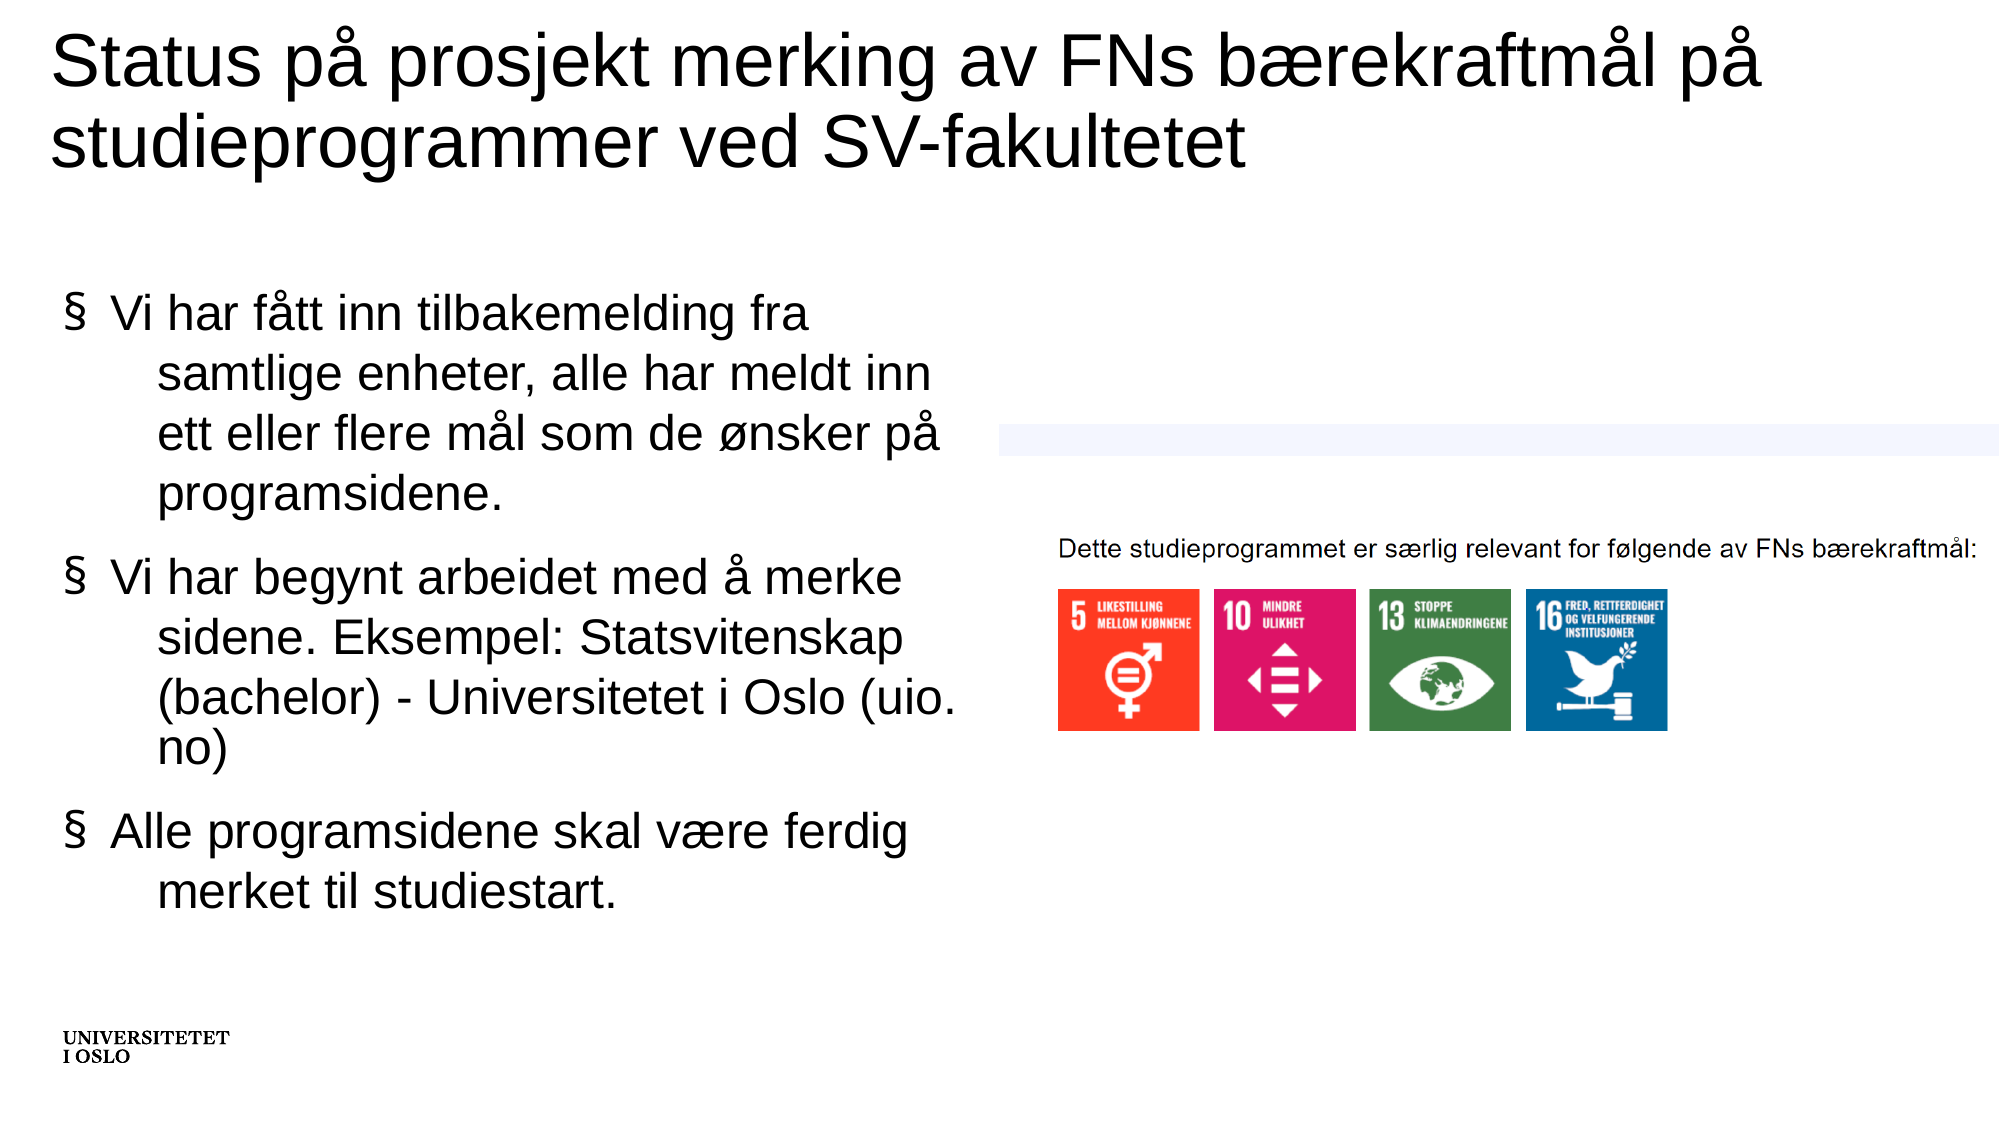

# Status på prosjekt merking av FNs bærekraftmål på studieprogrammer ved SV-fakultetet
Vi har fått inn tilbakemelding fra samtlige enheter, alle har meldt inn ett eller flere mål som de ønsker på programsidene.
Vi har begynt arbeidet med å merke sidene. Eksempel: Statsvitenskap(bachelor) - Universitetet i Oslo (uio.no)
Alle programsidene skal være ferdig merket til studiestart.